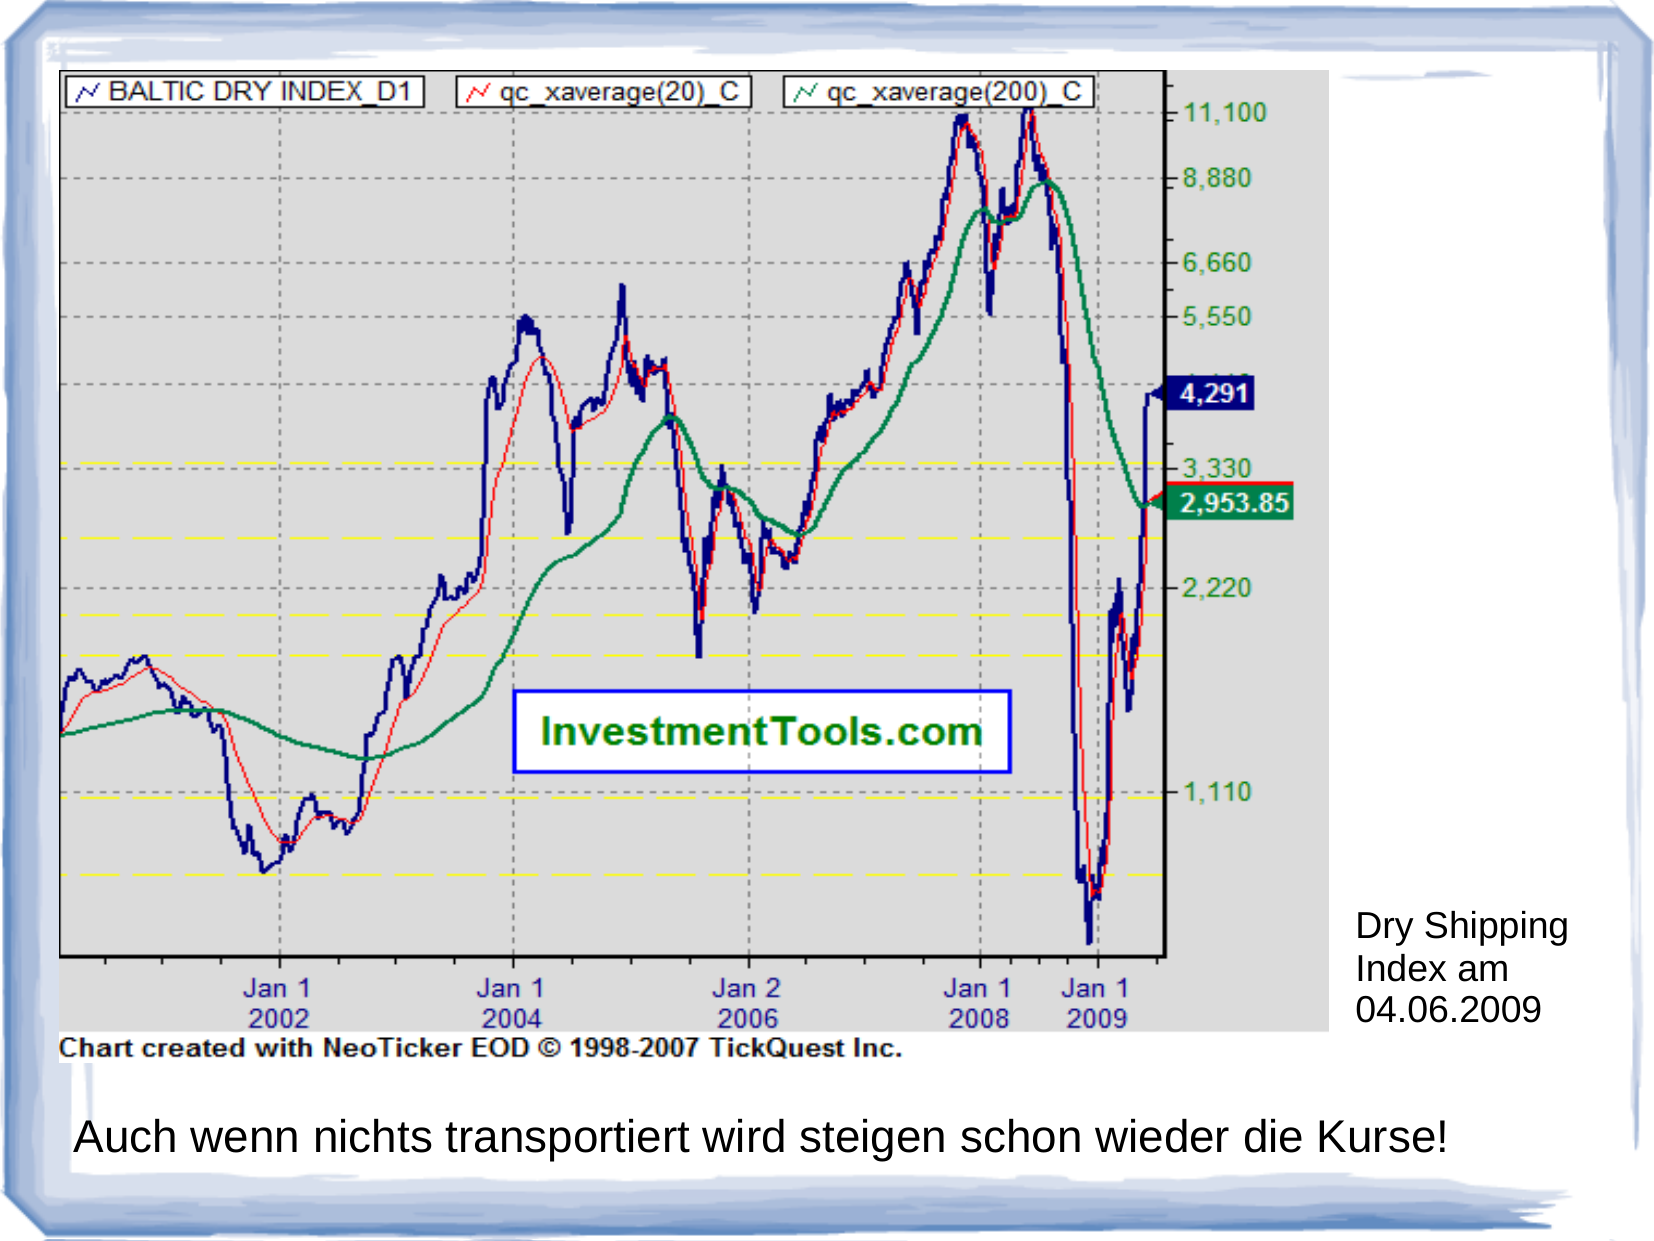

Dry Shipping
Index am
04.06.2009
Auch wenn nichts transportiert wird steigen schon wieder die Kurse!